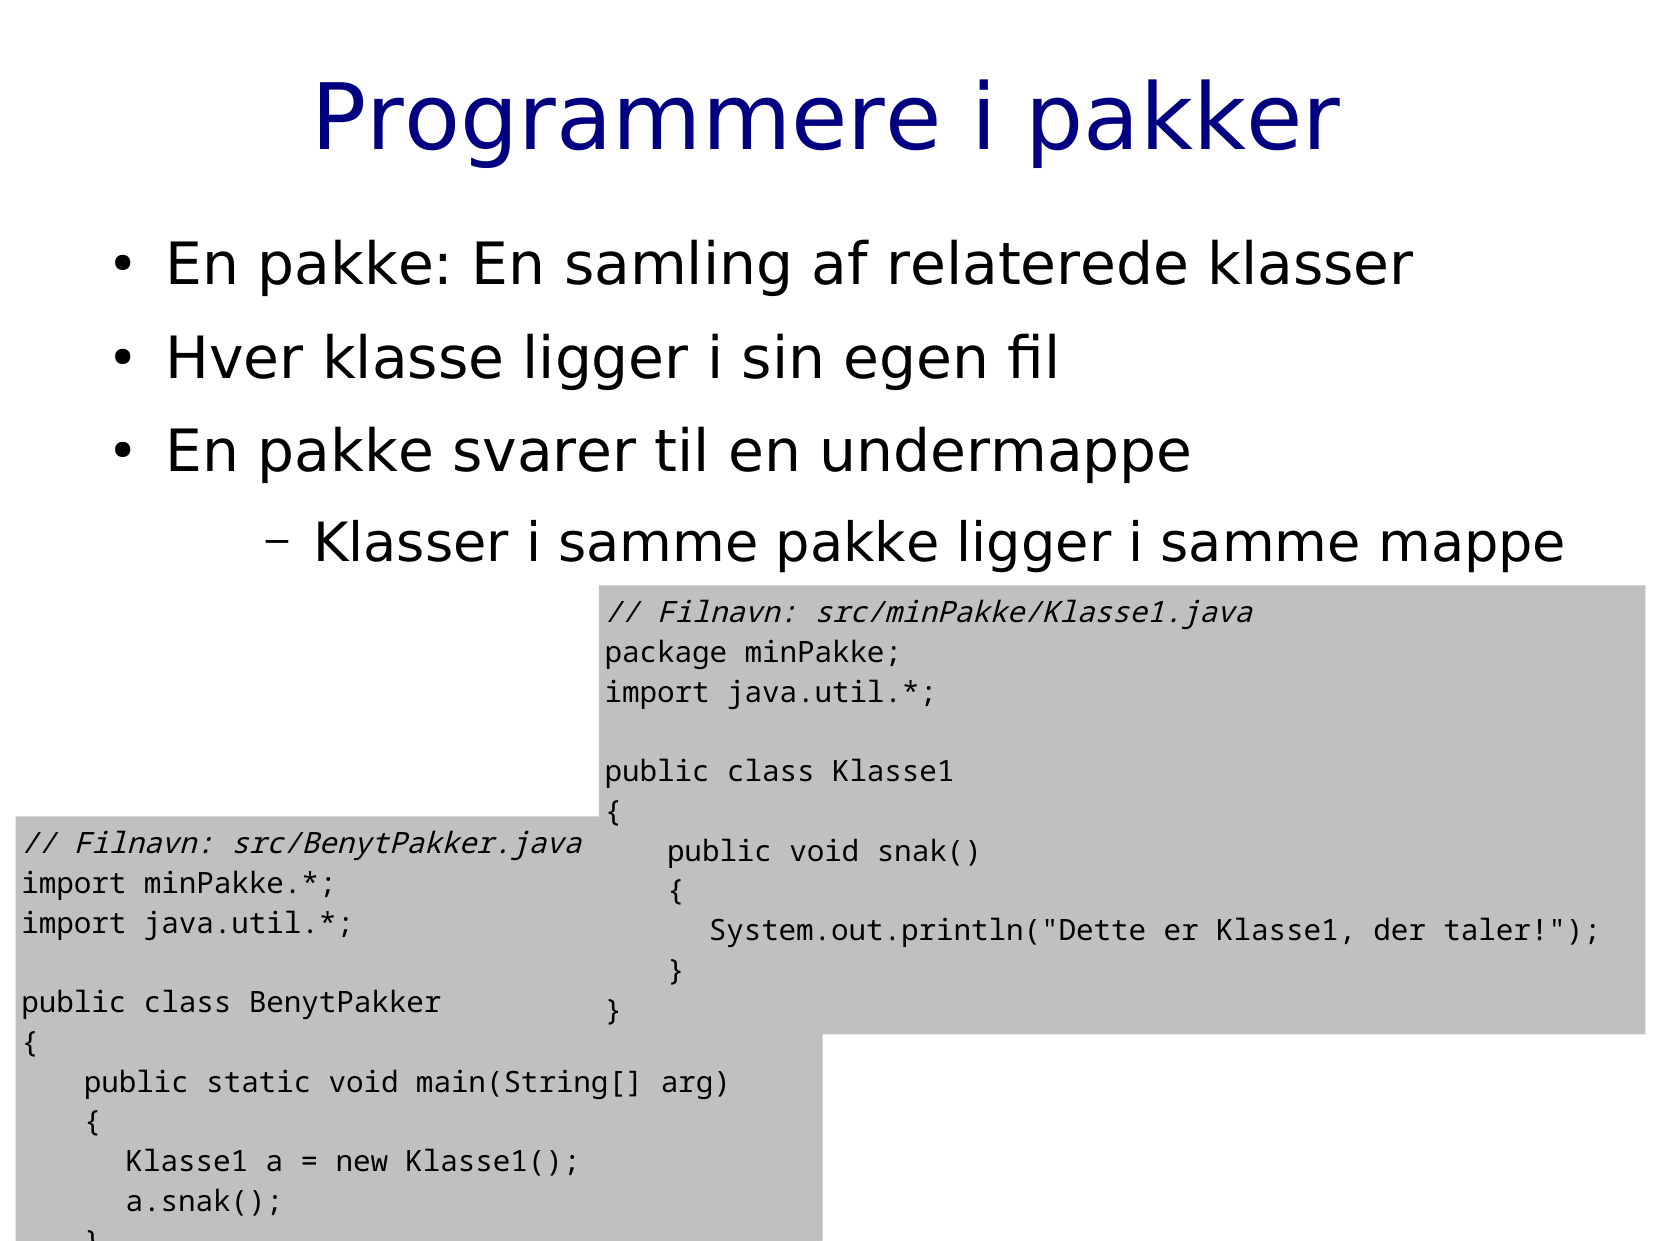

# Programmere i pakker
En pakke: En samling af relaterede klasser
Hver klasse ligger i sin egen fil
En pakke svarer til en undermappe
Klasser i samme pakke ligger i samme mappe
// Filnavn: src/minPakke/Klasse1.java
package minPakke;
import java.util.*;
public class Klasse1
{
	public void snak()
	{
		System.out.println("Dette er Klasse1, der taler!");
	}
}
// Filnavn: src/BenytPakker.java
import minPakke.*;
import java.util.*;
public class BenytPakker
{
	public static void main(String[] arg)
	{
		Klasse1 a = new Klasse1();
		a.snak();
	}
}